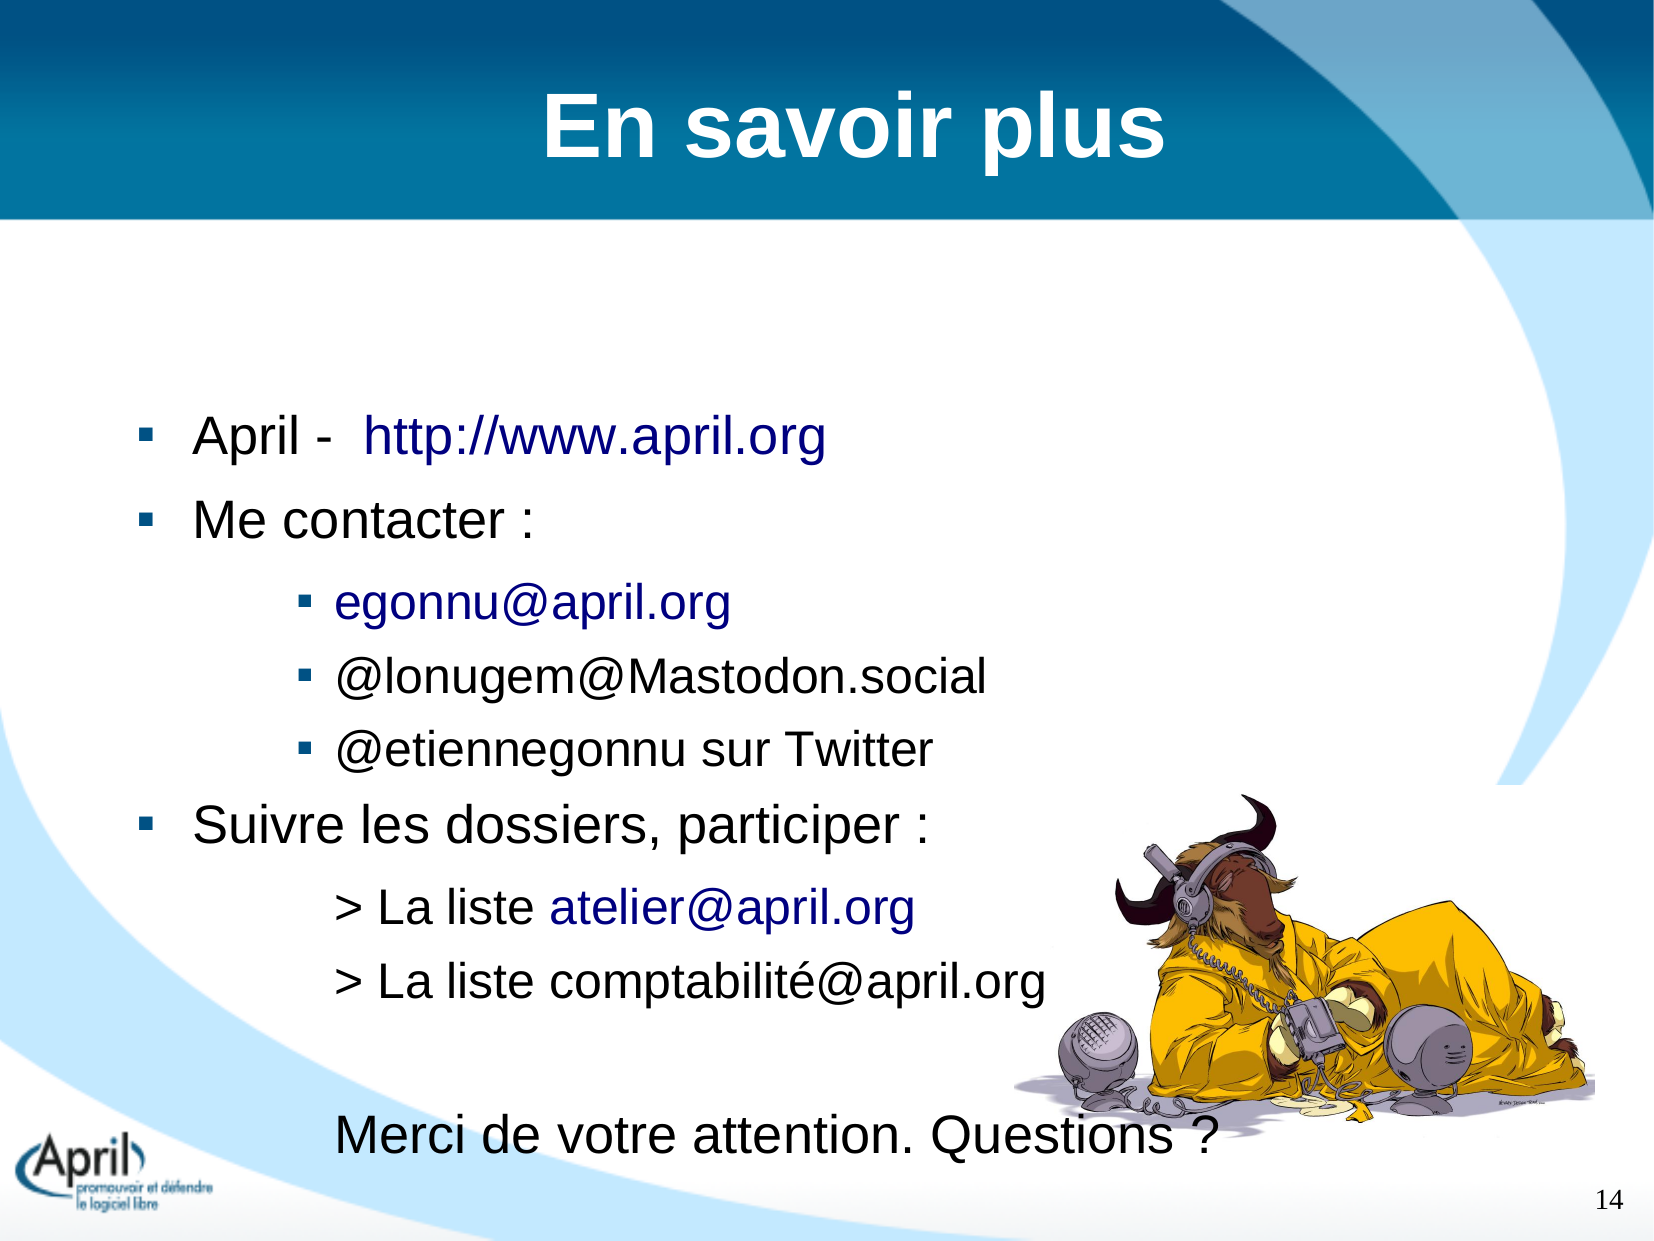

# En savoir plus
April - http://www.april.org
Me contacter :
egonnu@april.org
@lonugem@Mastodon.social
@etiennegonnu sur Twitter
Suivre les dossiers, participer :
> La liste atelier@april.org
> La liste comptabilité@april.org
Merci de votre attention. Questions ?
14